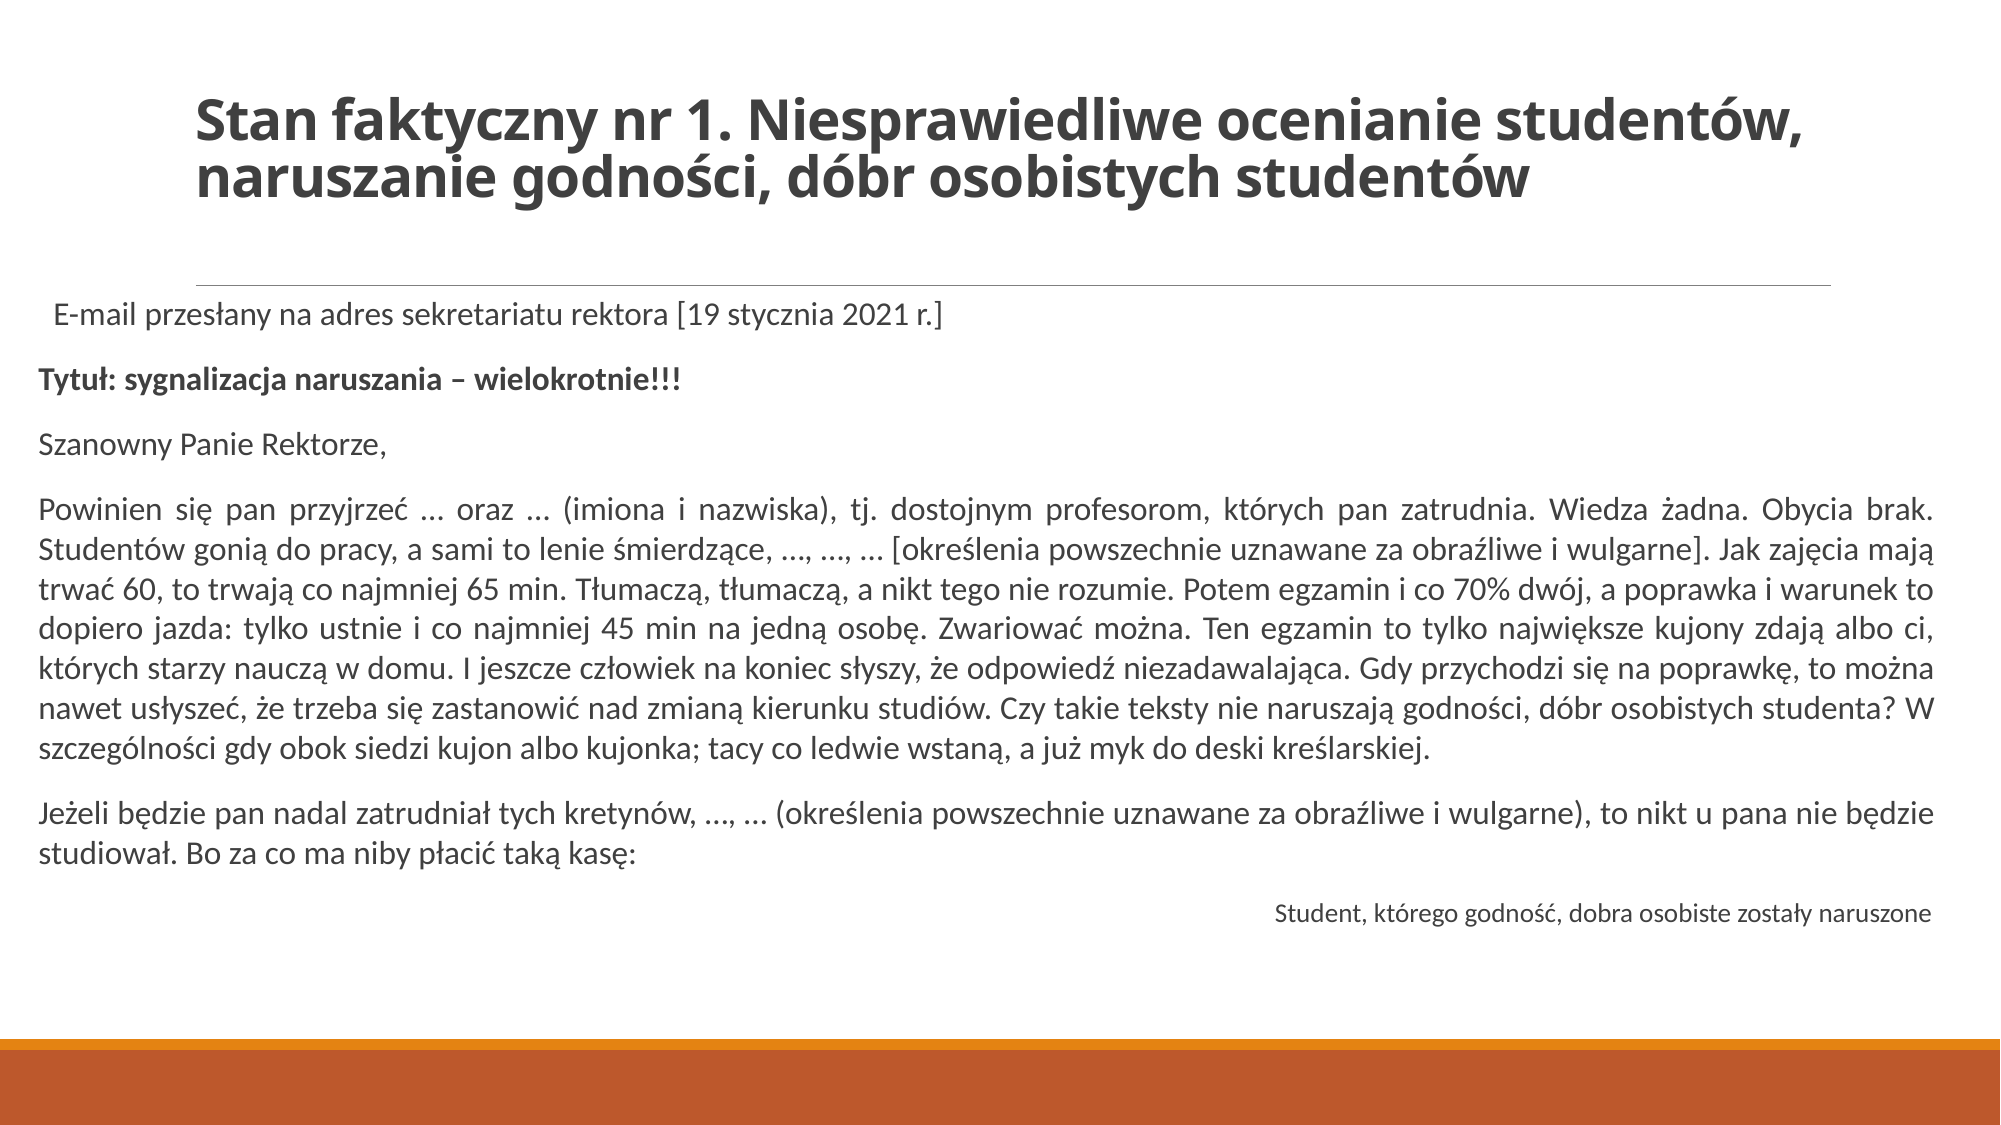

# Stan faktyczny nr 1. Niesprawiedliwe ocenianie studentów, naruszanie godności, dóbr osobistych studentów
E-mail przesłany na adres sekretariatu rektora [19 stycznia 2021 r.]
Tytuł: sygnalizacja naruszania – wielokrotnie!!!
Szanowny Panie Rektorze,
Powinien się pan przyjrzeć … oraz … (imiona i nazwiska), tj. dostojnym profesorom, których pan zatrudnia. Wiedza żadna. Obycia brak. Studentów gonią do pracy, a sami to lenie śmierdzące, …, …, … [określenia powszechnie uznawane za obraźliwe i wulgarne]. Jak zajęcia mają trwać 60, to trwają co najmniej 65 min. Tłumaczą, tłumaczą, a nikt tego nie rozumie. Potem egzamin i co 70% dwój, a poprawka i warunek to dopiero jazda: tylko ustnie i co najmniej 45 min na jedną osobę. Zwariować można. Ten egzamin to tylko największe kujony zdają albo ci, których starzy nauczą w domu. I jeszcze człowiek na koniec słyszy, że odpowiedź niezadawalająca. Gdy przychodzi się na poprawkę, to można nawet usłyszeć, że trzeba się zastanowić nad zmianą kierunku studiów. Czy takie teksty nie naruszają godności, dóbr osobistych studenta? W szczególności gdy obok siedzi kujon albo kujonka; tacy co ledwie wstaną, a już myk do deski kreślarskiej.
Jeżeli będzie pan nadal zatrudniał tych kretynów, …, … (określenia powszechnie uznawane za obraźliwe i wulgarne), to nikt u pana nie będzie studiował. Bo za co ma niby płacić taką kasę:
Student, którego godność, dobra osobiste zostały naruszone